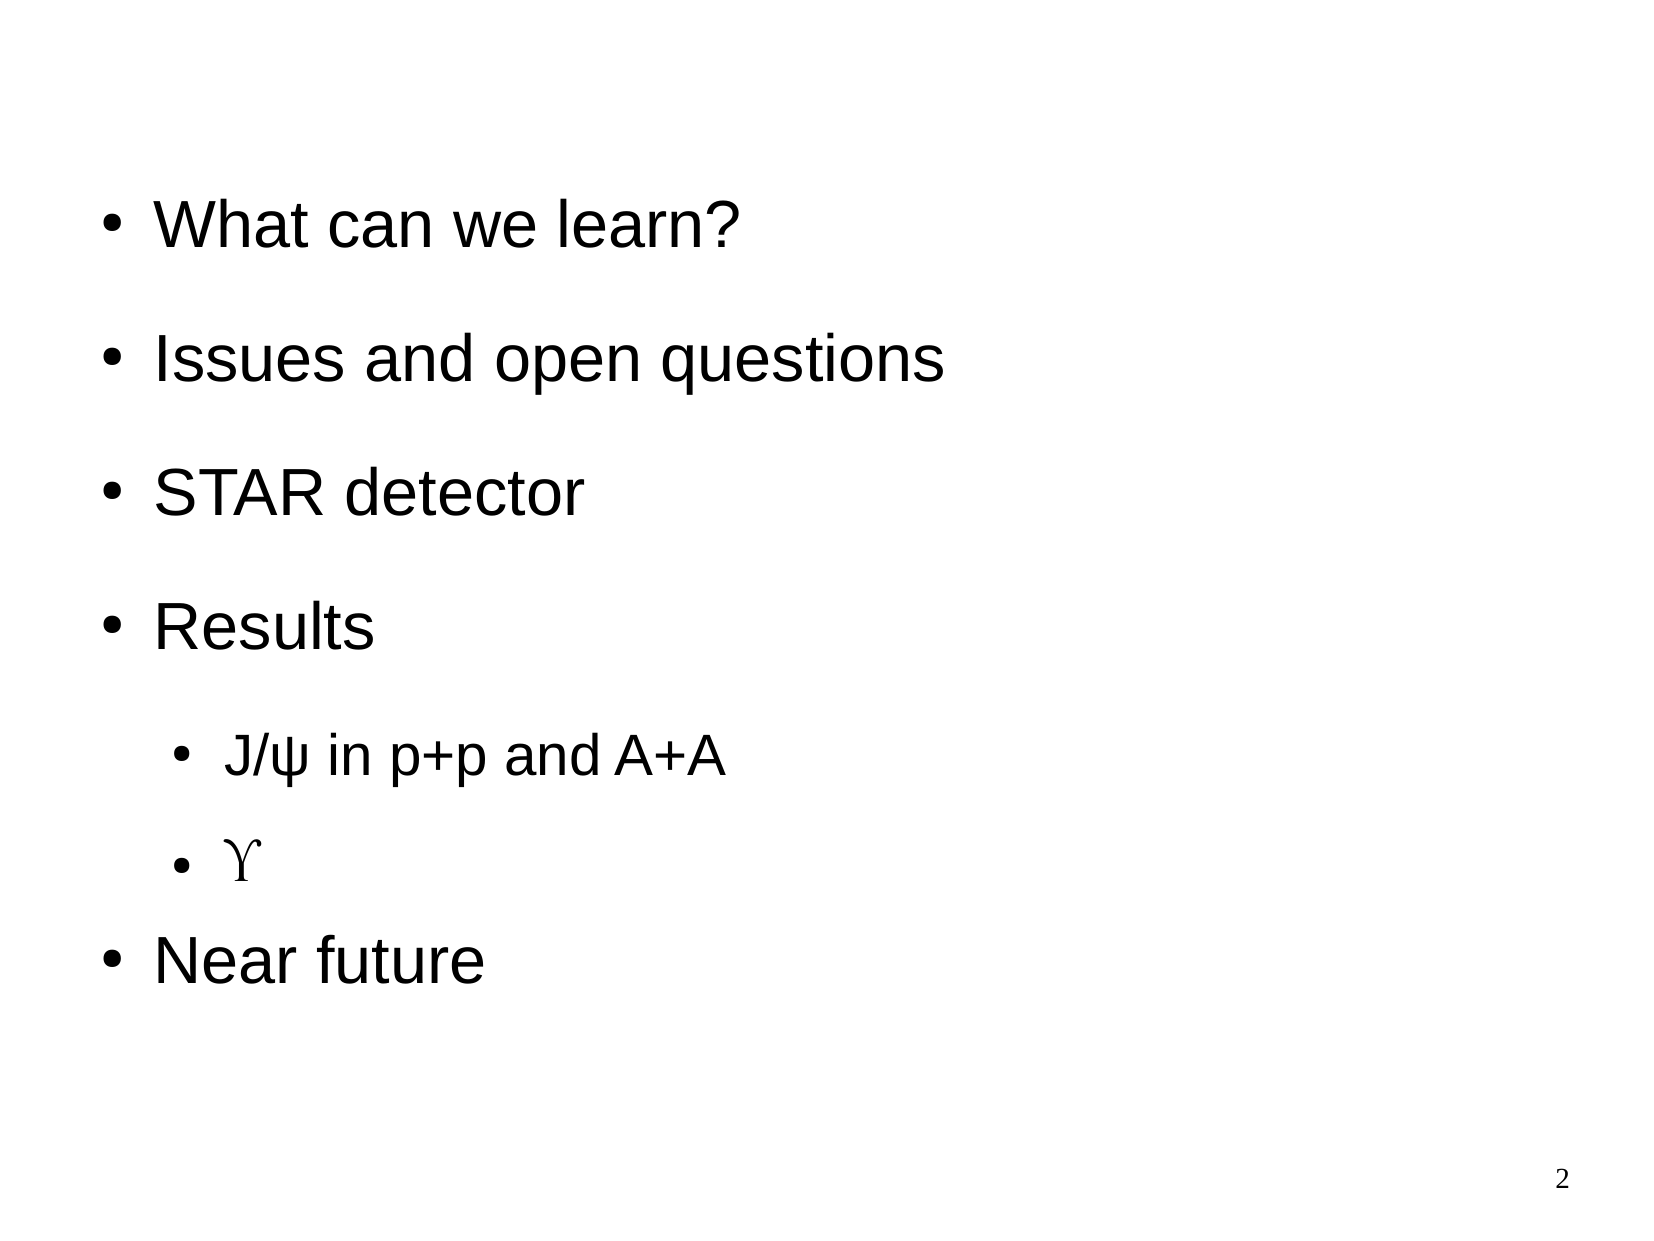

#
What can we learn?
Issues and open questions
STAR detector
Results
J/ψ in p+p and A+A
¡
Near future
2